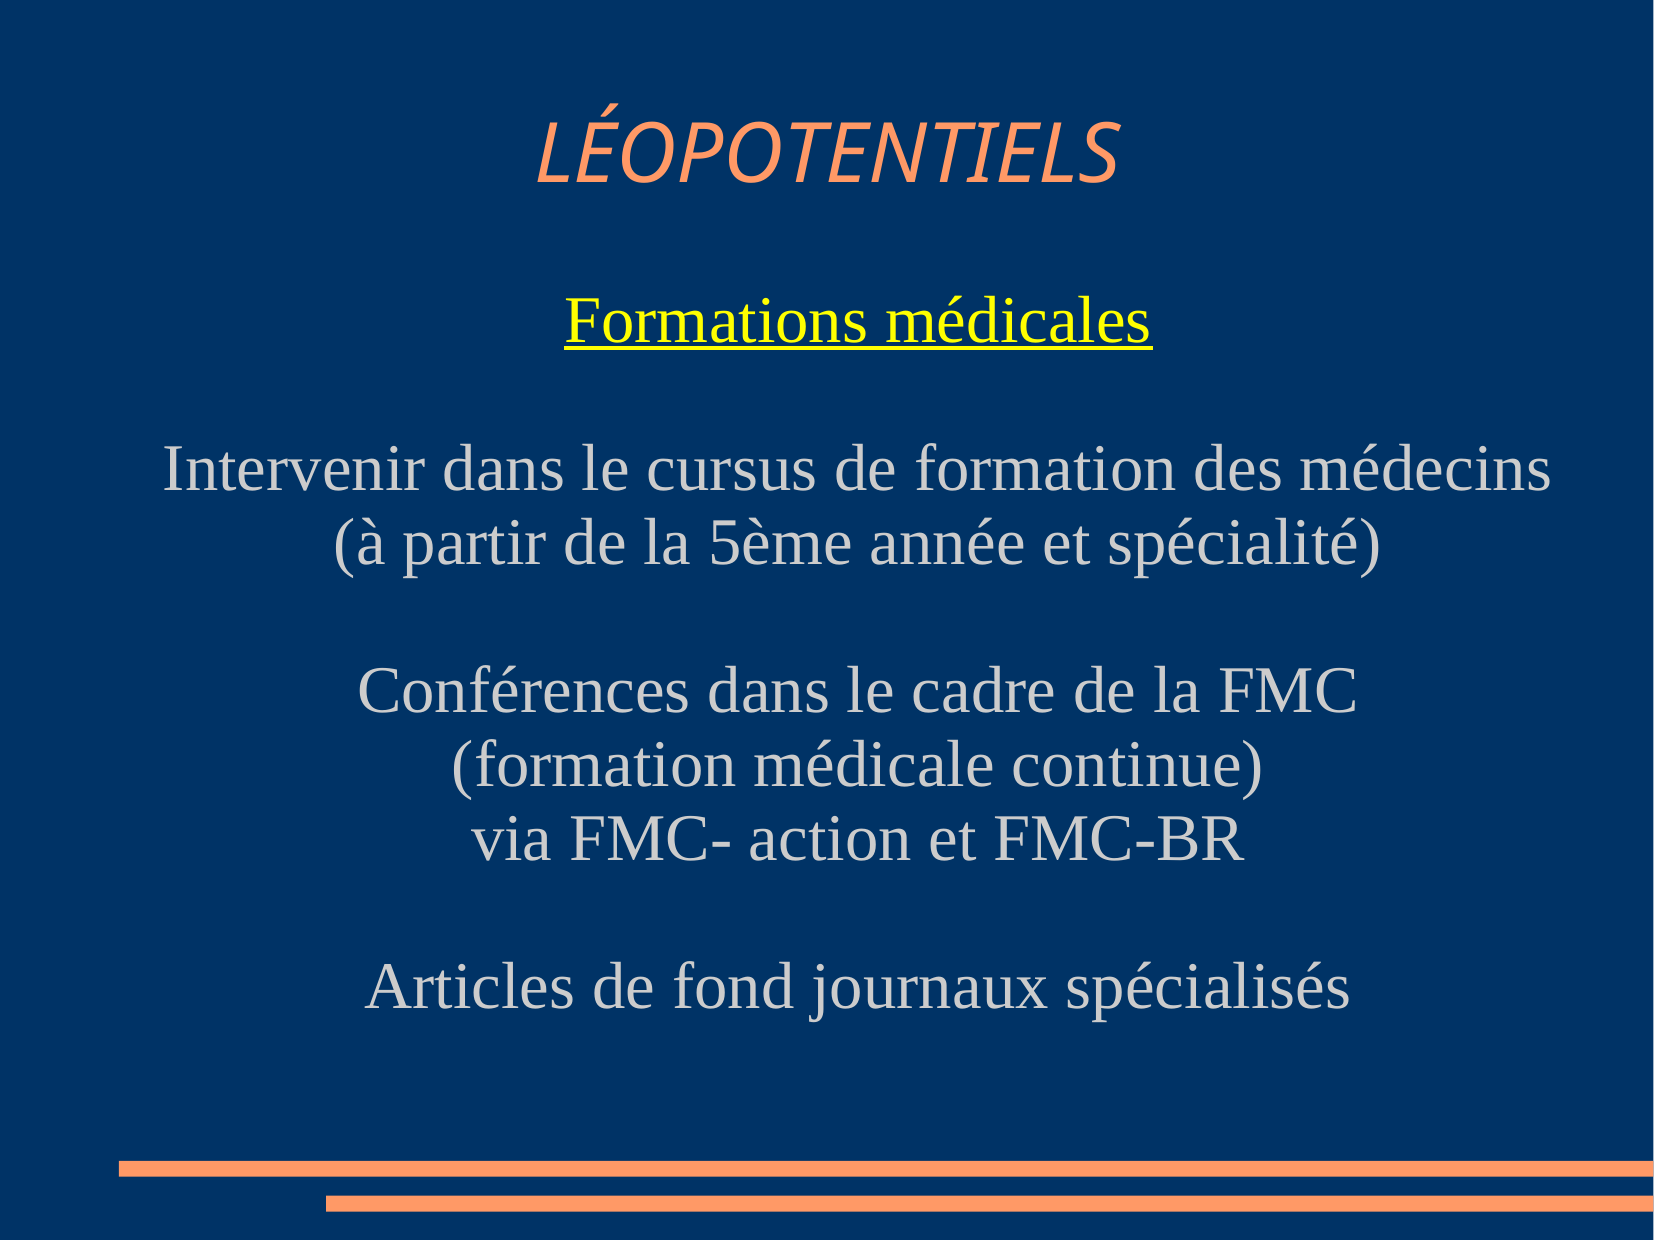

# LÉOPOTENTIELS
Formations médicales
Intervenir dans le cursus de formation des médecins
(à partir de la 5ème année et spécialité)
Conférences dans le cadre de la FMC
(formation médicale continue)
via FMC- action et FMC-BR
Articles de fond journaux spécialisés